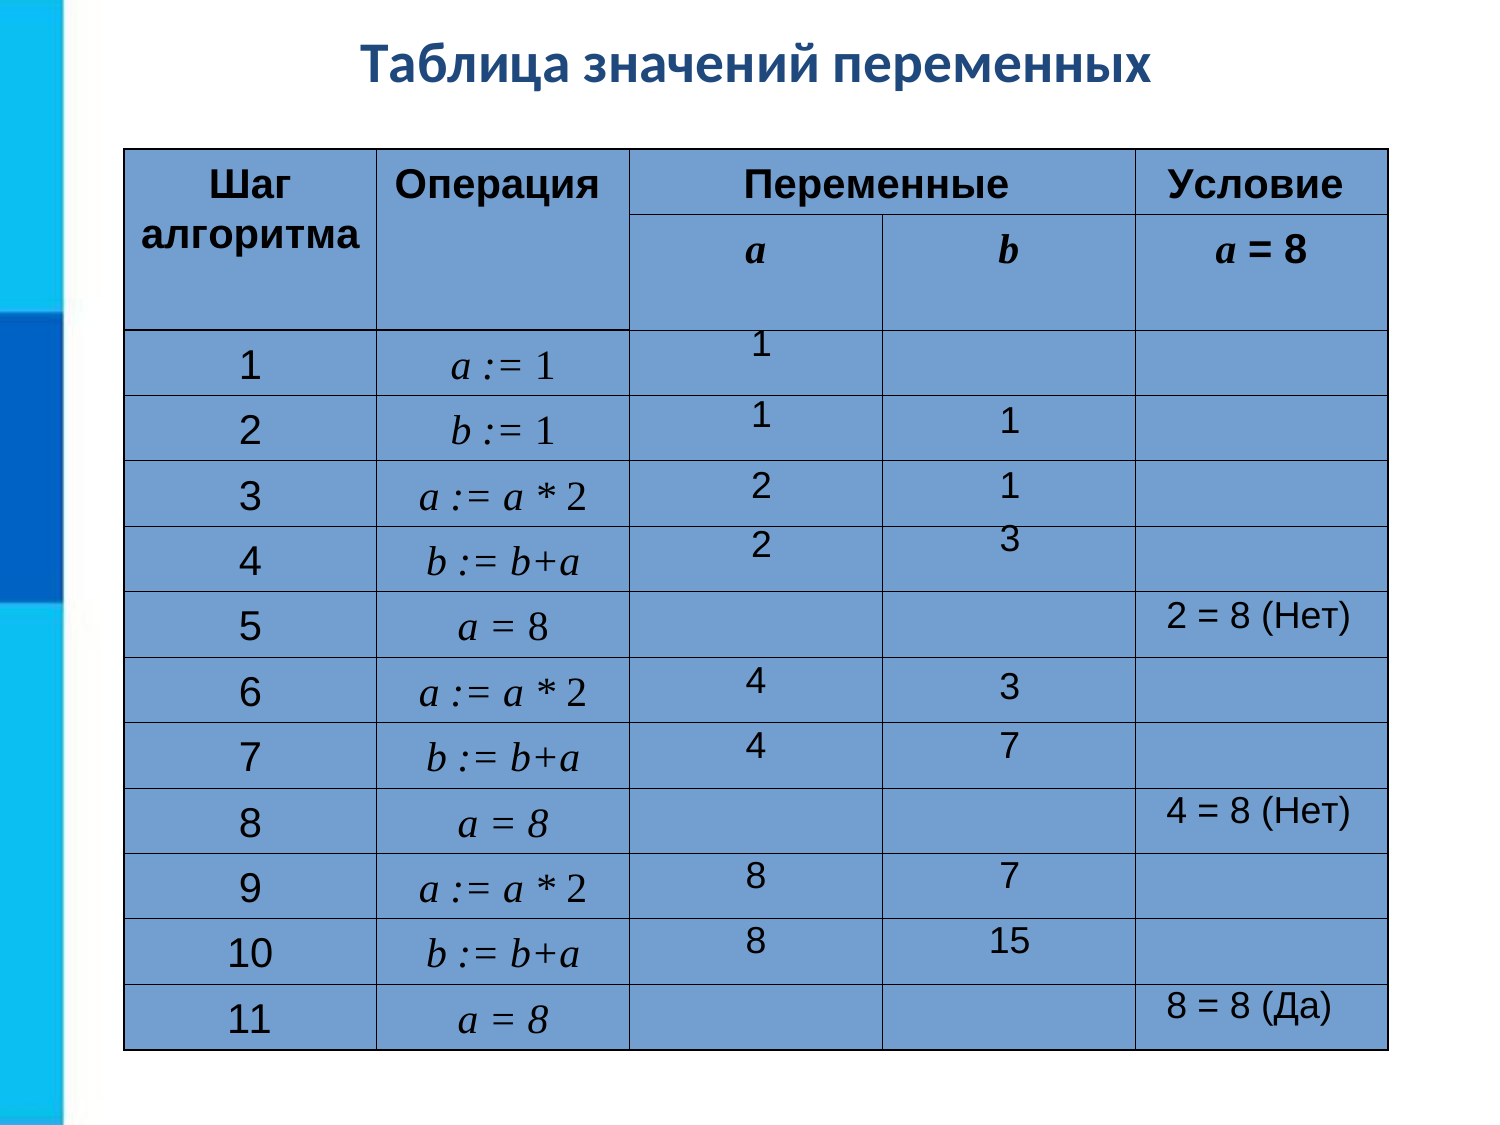

Таблица значений переменных
| Шаг алгоритма | Операция | Переменные | | Условие |
| --- | --- | --- | --- | --- |
| | | a | b | a = 8 |
| 1 | a := 1 | | | |
| 2 | b := 1 | | | |
| 3 | a := a \* 2 | | | |
| 4 | b := b+a | | | |
| 5 | a = 8 | | | |
| 6 | a := a \* 2 | | | |
| 7 | b := b+a | | | |
| 8 | a = 8 | | | |
| 9 | a := a \* 2 | | | |
| 10 | b := b+a | | | |
| 11 | a = 8 | | | |
1
1
1
2
1
3
2
2 = 8 (Нет)
4
3
4
7
4 = 8 (Нет)
8
7
8
15
8 = 8 (Да)